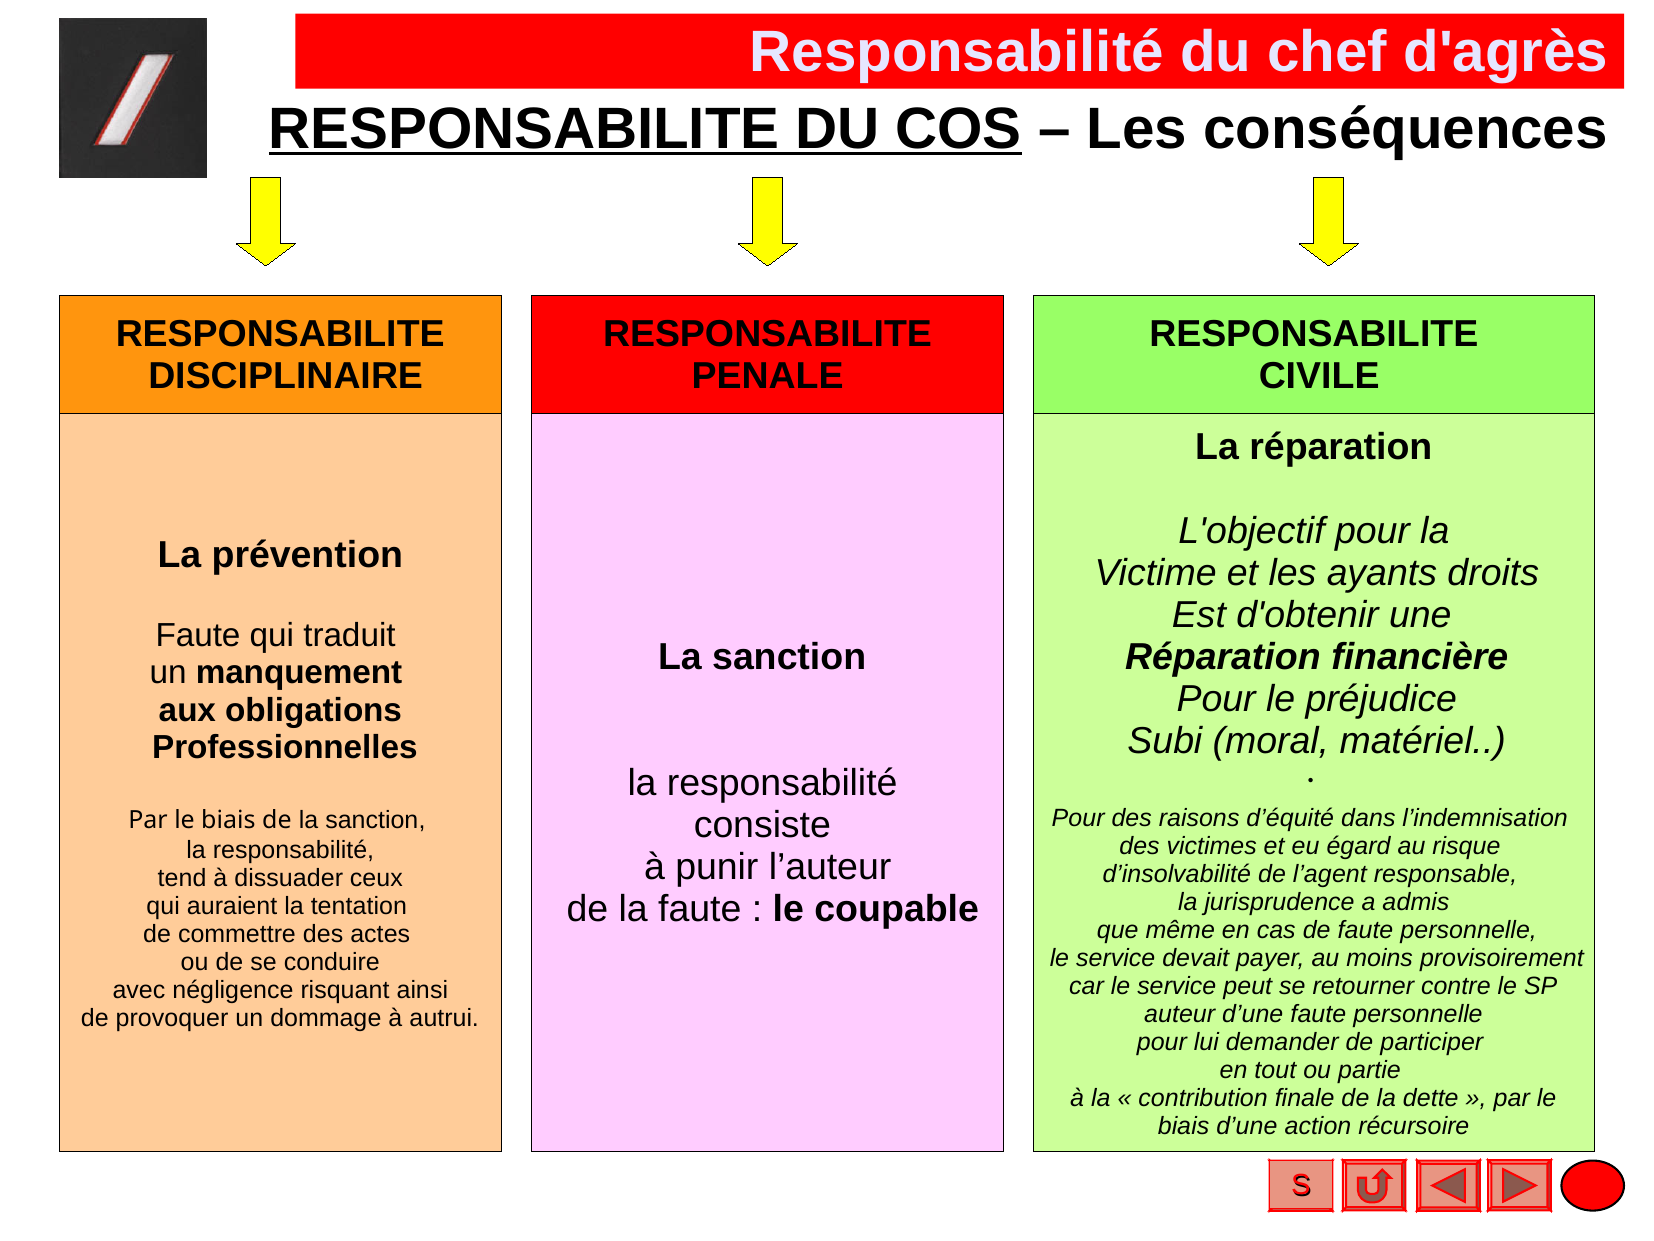

Responsabilité du chef d'agrès
RESPONSABILITE DU COS – Les conséquences
RESPONSABILITE
 DISCIPLINAIRE
RESPONSABILITE
PENALE
RESPONSABILITE
 CIVILE
La prévention
Faute qui traduit
un manquement
aux obligations
 Professionnelles
Par le biais de la sanction,
la responsabilité,
 tend à dissuader ceux
qui auraient la tentation
de commettre des actes
ou de se conduire
 avec négligence risquant ainsi
de provoquer un dommage à autrui.
La sanction
la responsabilité
consiste
à punir l’auteur
 de la faute : le coupable
La réparation
L'objectif pour la
Victime et les ayants droits
Est d'obtenir une
Réparation financière
Pour le préjudice
Subi (moral, matériel..)
Pour des raisons d’équité dans l’indemnisation
des victimes et eu égard au risque
d’insolvabilité de l’agent responsable,
la jurisprudence a admis
 que même en cas de faute personnelle,
 le service devait payer, au moins provisoirement
car le service peut se retourner contre le SP
auteur d’une faute personnelle
pour lui demander de participer
en tout ou partie
à la « contribution finale de la dette », par le
biais d’une action récursoire
#